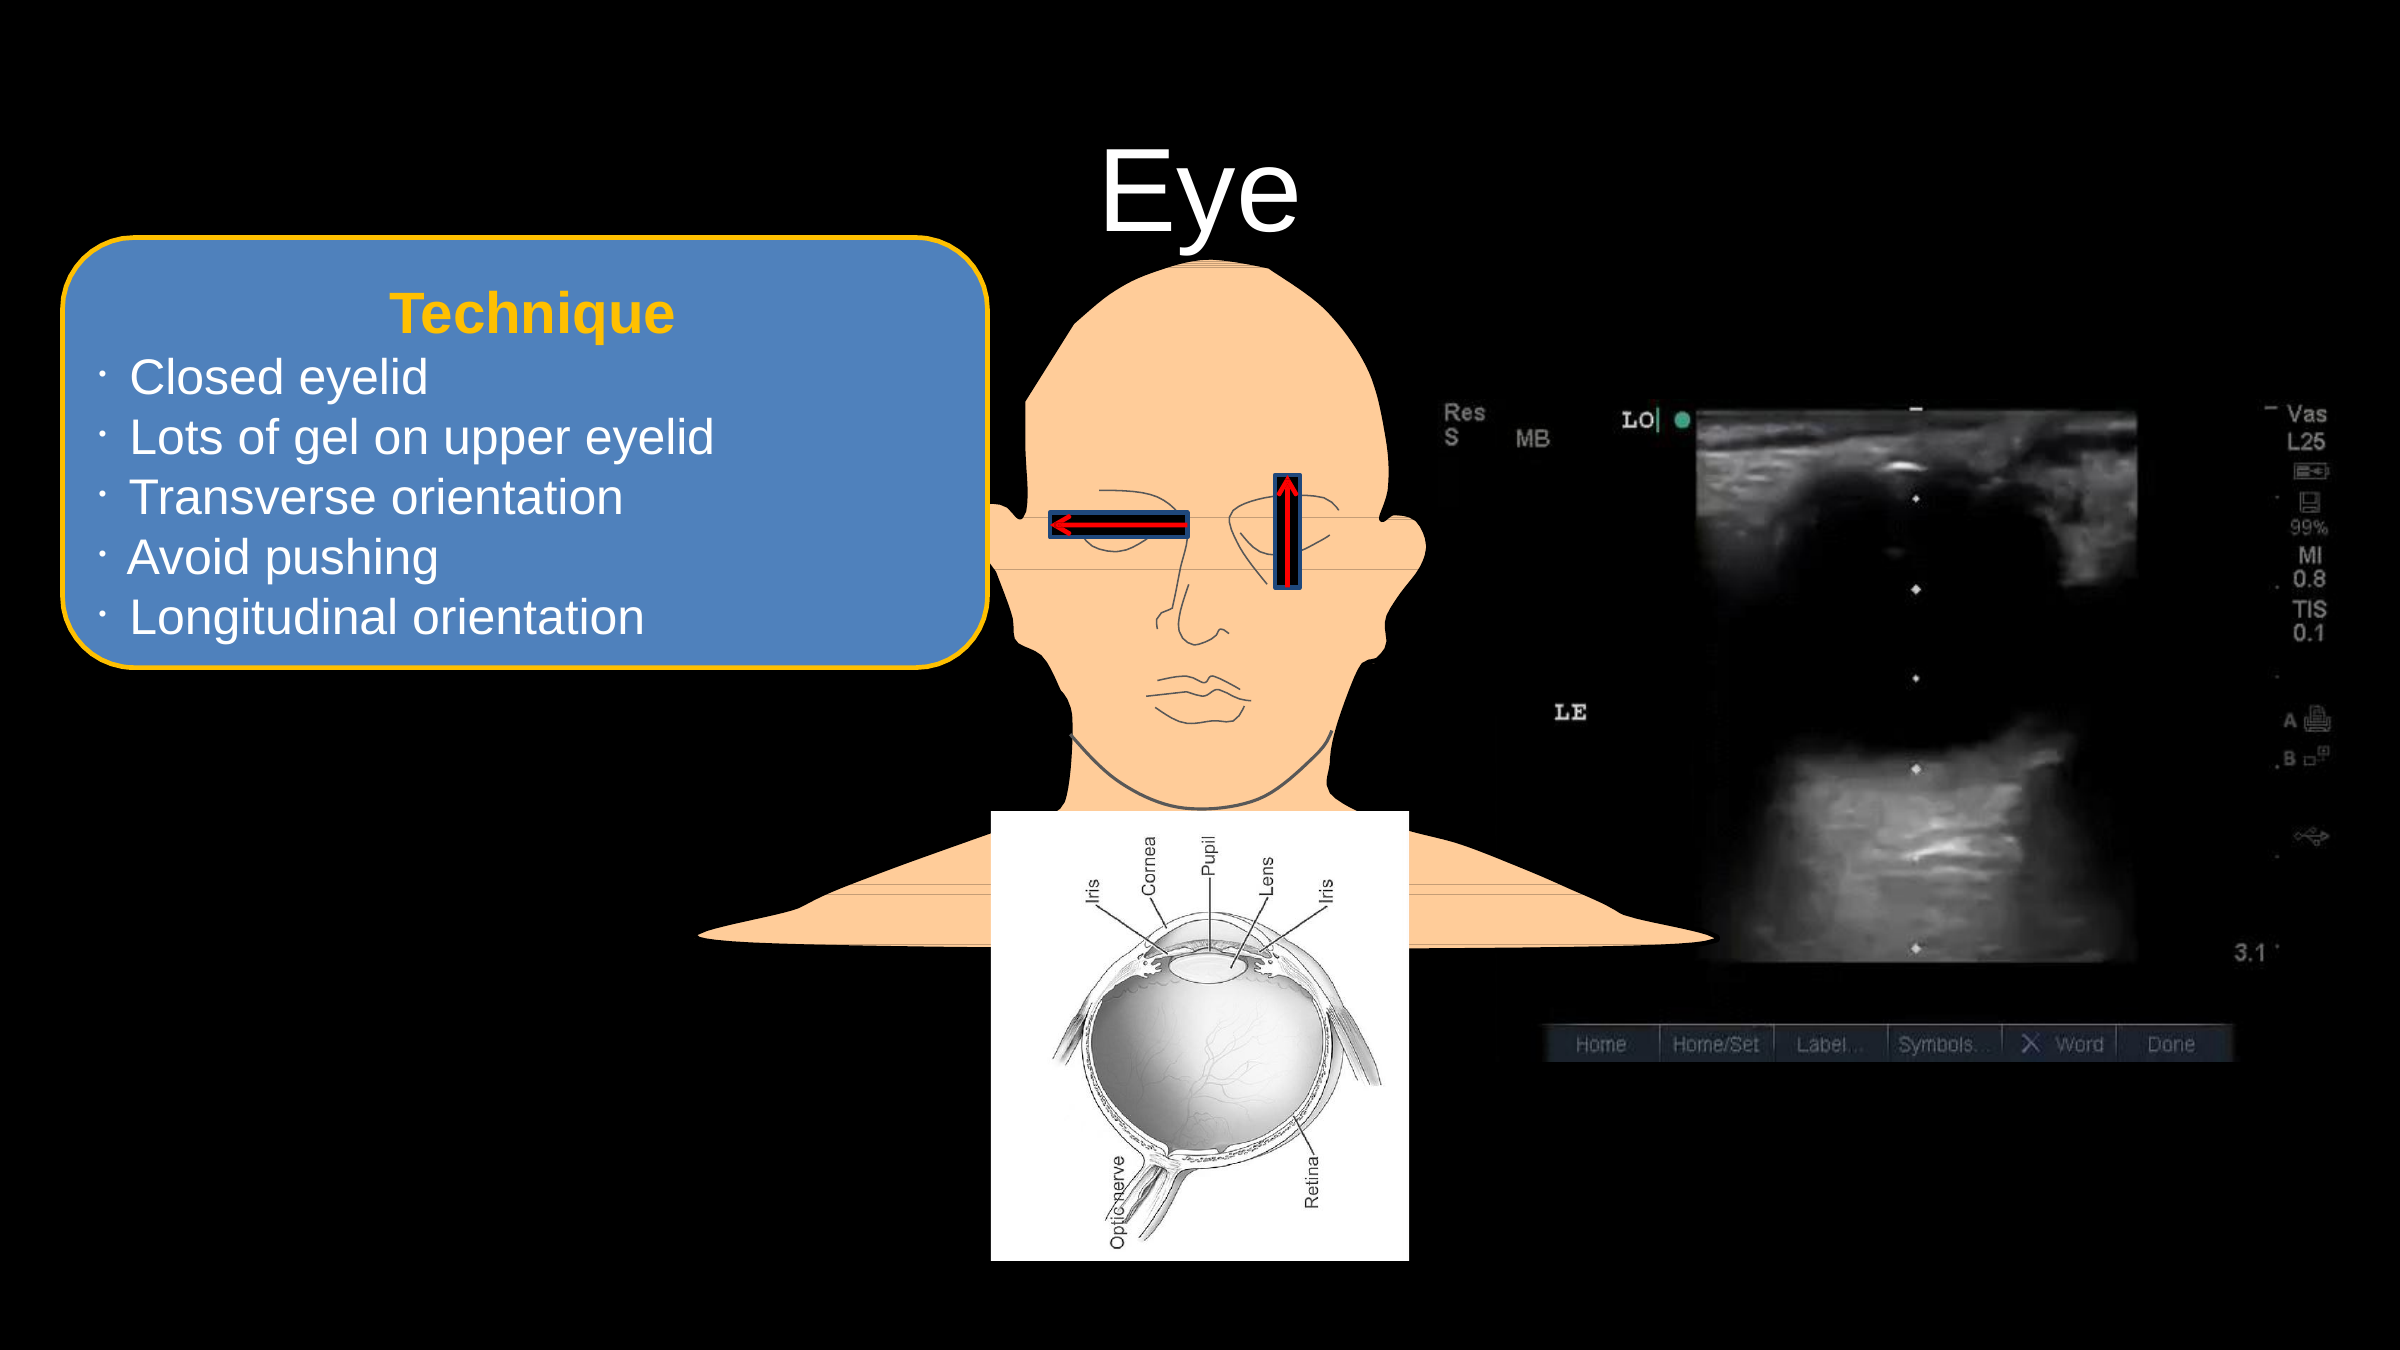

Eye
Technique
Closed eyelid
Lots of gel on upper eyelid
Transverse orientation
Avoid pushing
Longitudinal orientation